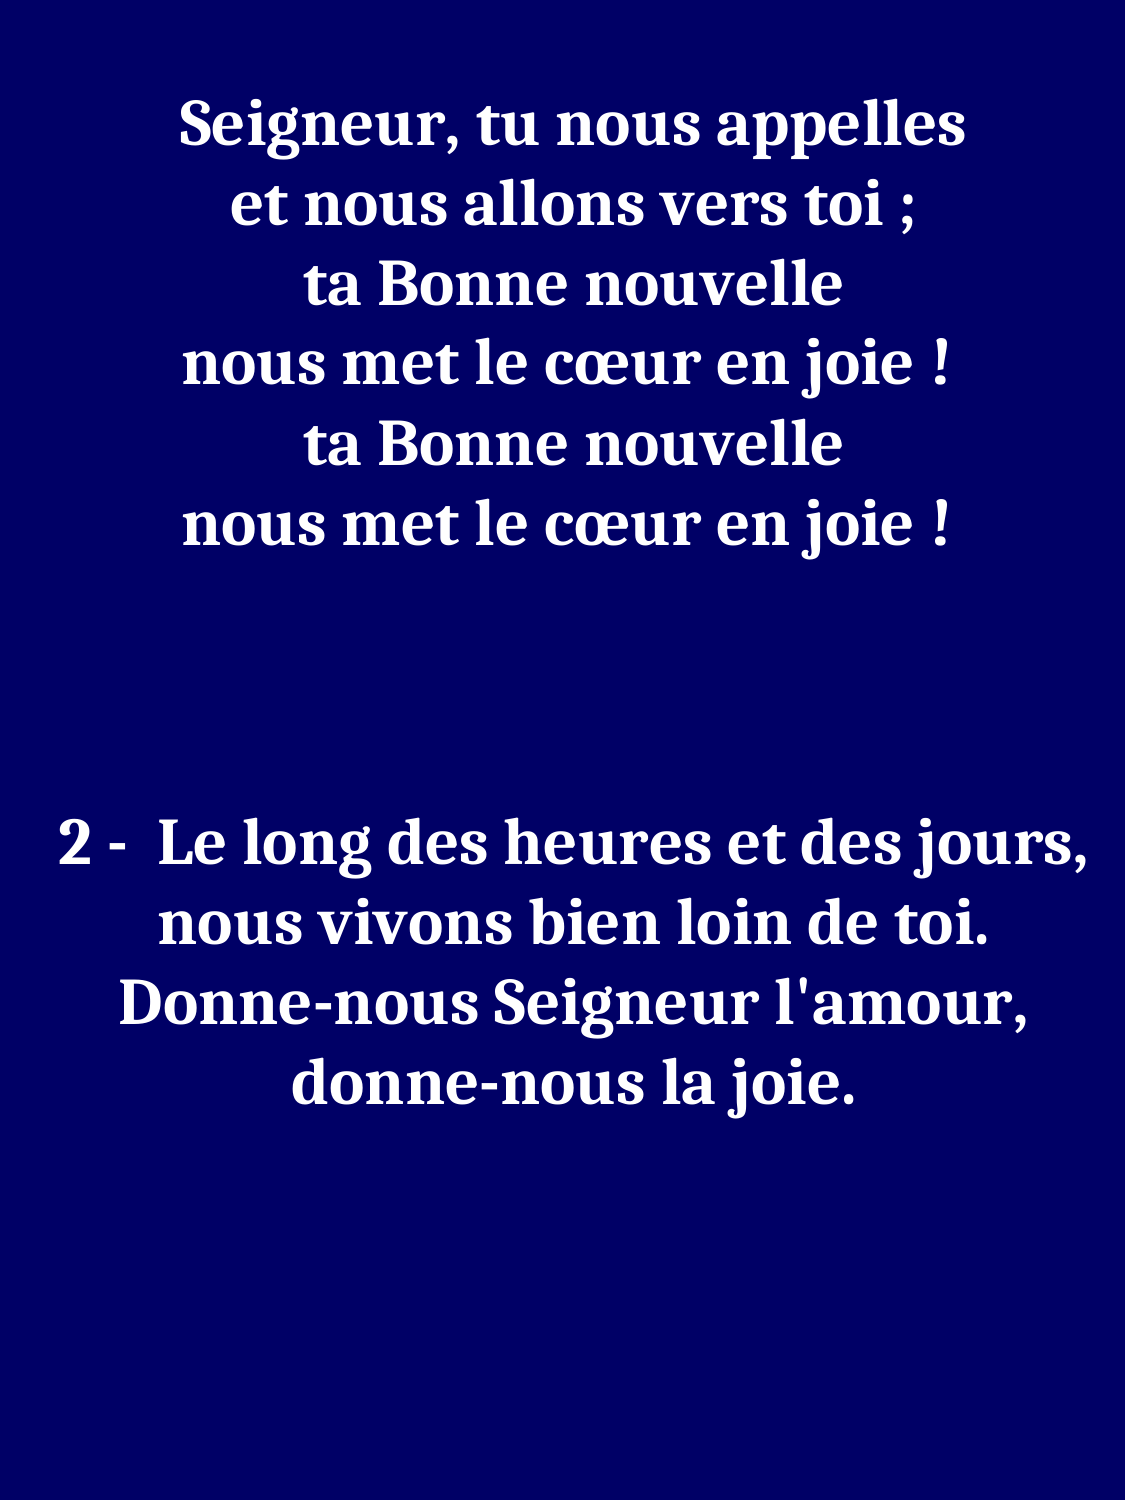

Seigneur, tu nous appelles
et nous allons vers toi ;
ta Bonne nouvelle
nous met le cœur en joie !
ta Bonne nouvelle
nous met le cœur en joie !
2 - Le long des heures et des jours,
nous vivons bien loin de toi.
Donne-nous Seigneur l'amour,
donne-nous la joie.